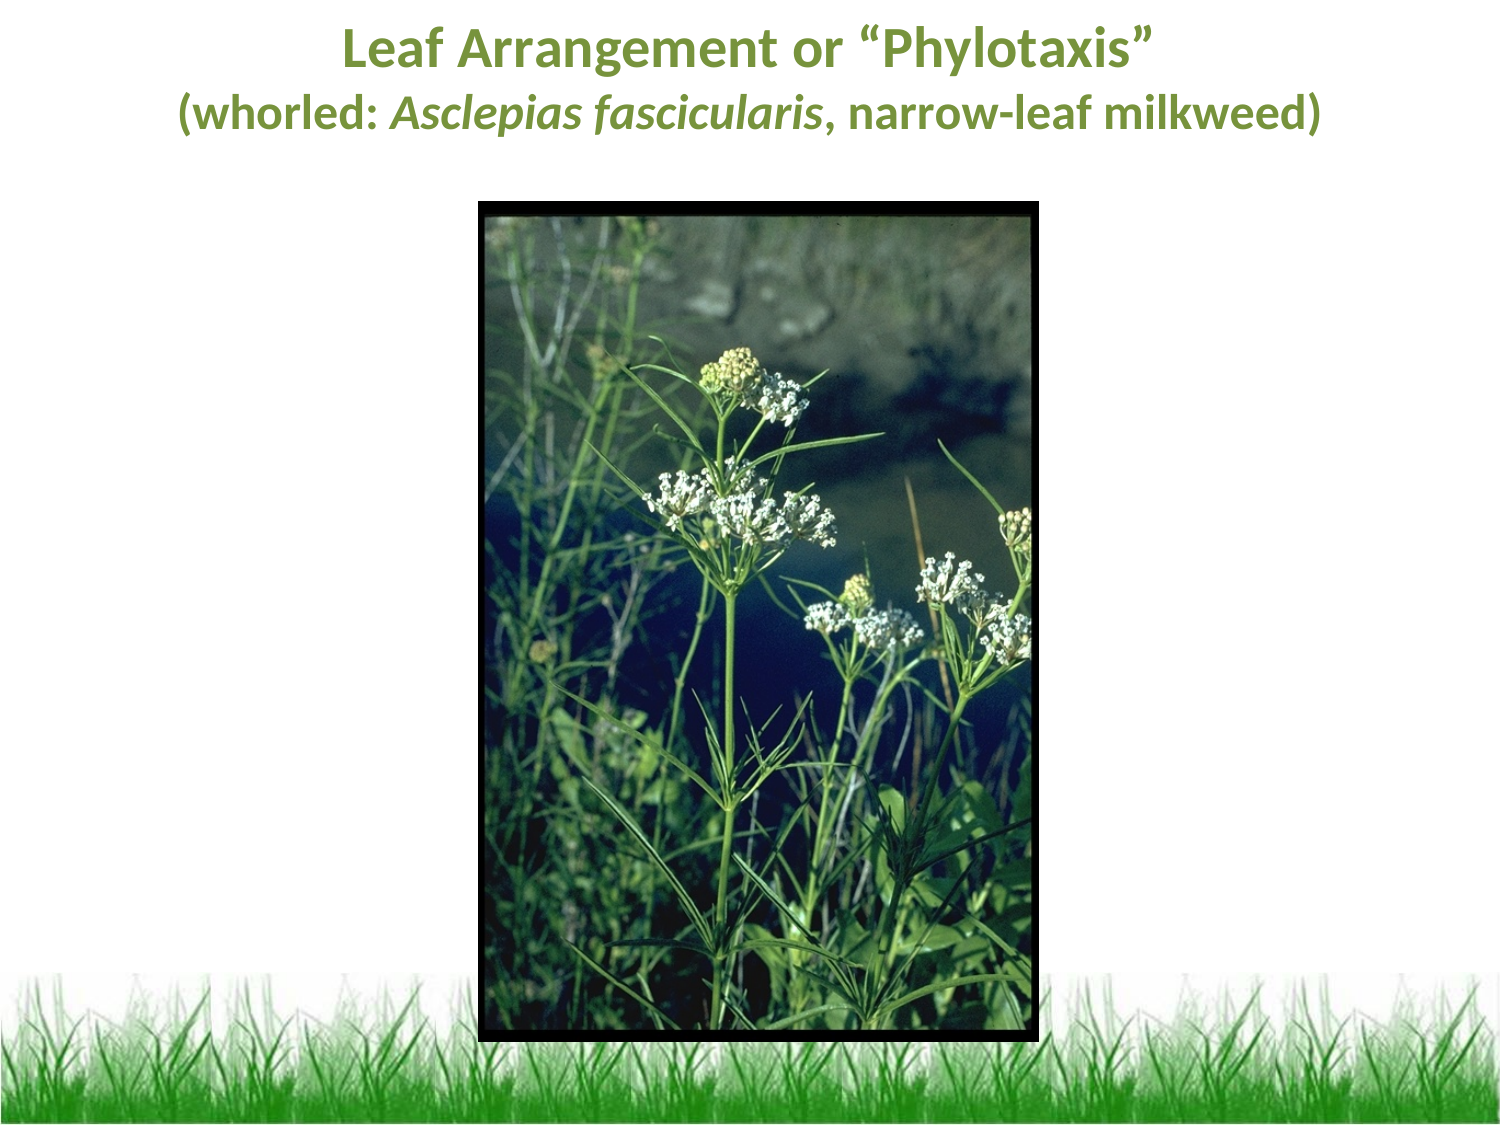

# Leaf Arrangement or “Phylotaxis” (whorled: Asclepias fascicularis, narrow-leaf milkweed)